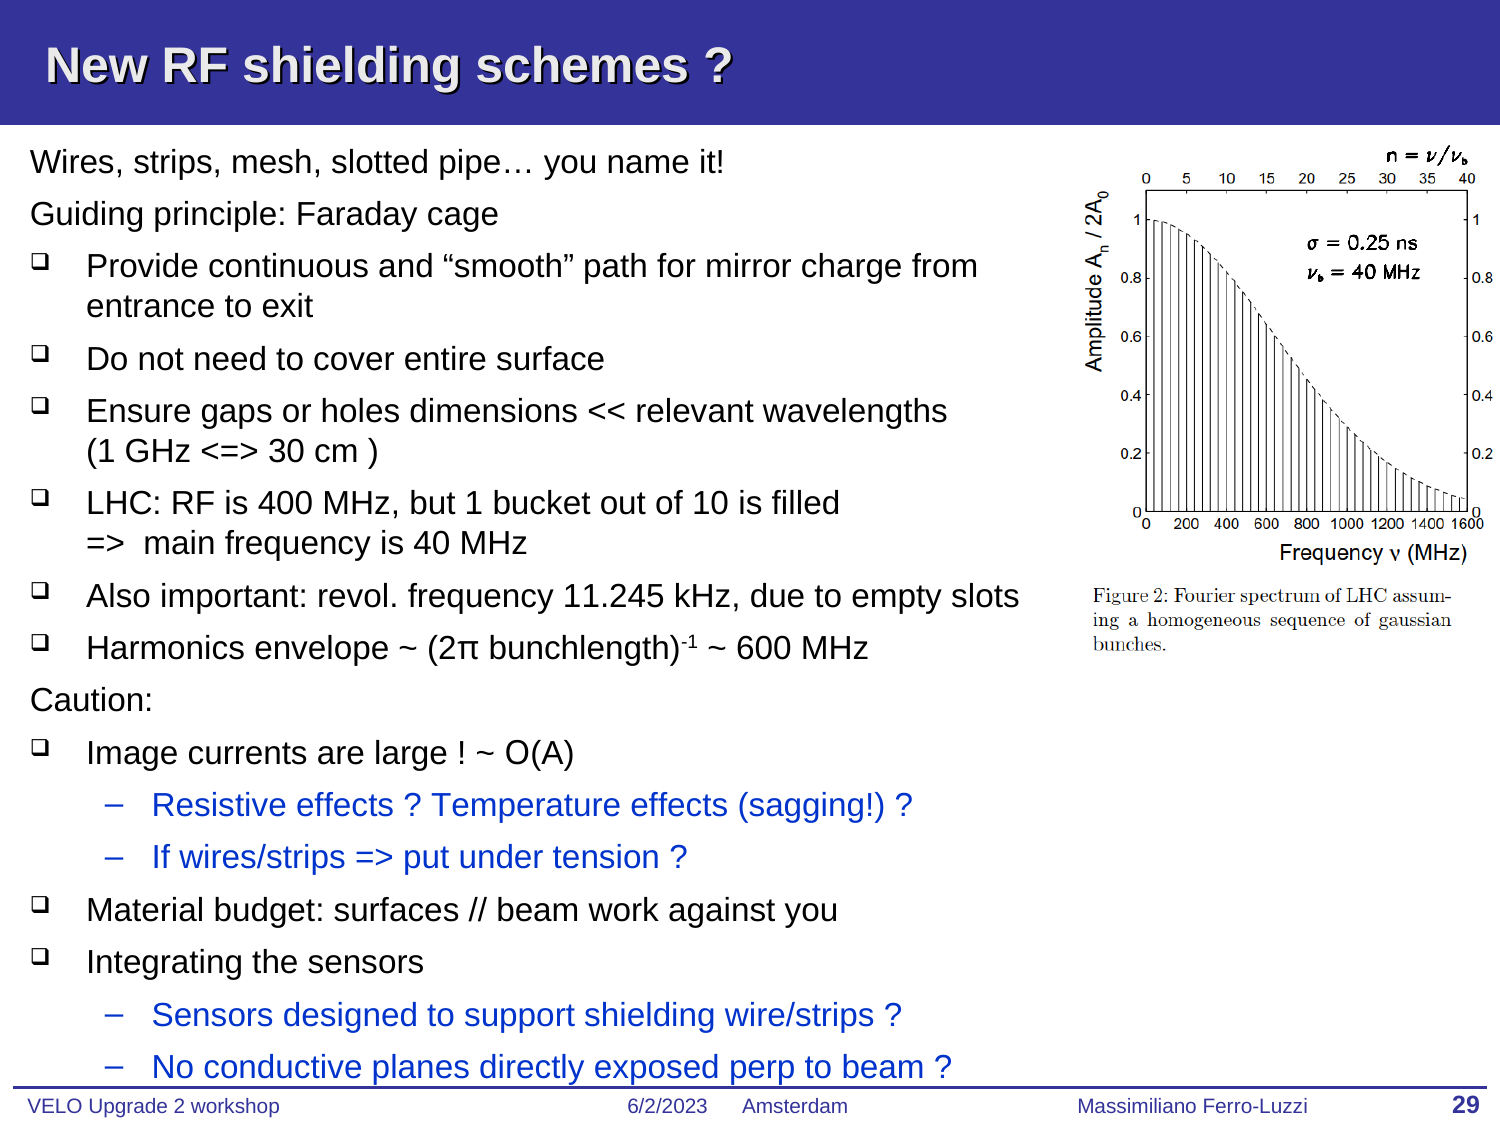

# New RF shielding schemes ?
Wires, strips, mesh, slotted pipe… you name it!
Guiding principle: Faraday cage
Provide continuous and “smooth” path for mirror charge from entrance to exit
Do not need to cover entire surface
Ensure gaps or holes dimensions << relevant wavelengths (1 GHz <=> 30 cm )
LHC: RF is 400 MHz, but 1 bucket out of 10 is filled => main frequency is 40 MHz
Also important: revol. frequency 11.245 kHz, due to empty slots
Harmonics envelope ~ (2π bunchlength)-1 ~ 600 MHz
Caution:
Image currents are large ! ~ O(A)
Resistive effects ? Temperature effects (sagging!) ?
If wires/strips => put under tension ?
Material budget: surfaces // beam work against you
Integrating the sensors
Sensors designed to support shielding wire/strips ?
No conductive planes directly exposed perp to beam ?